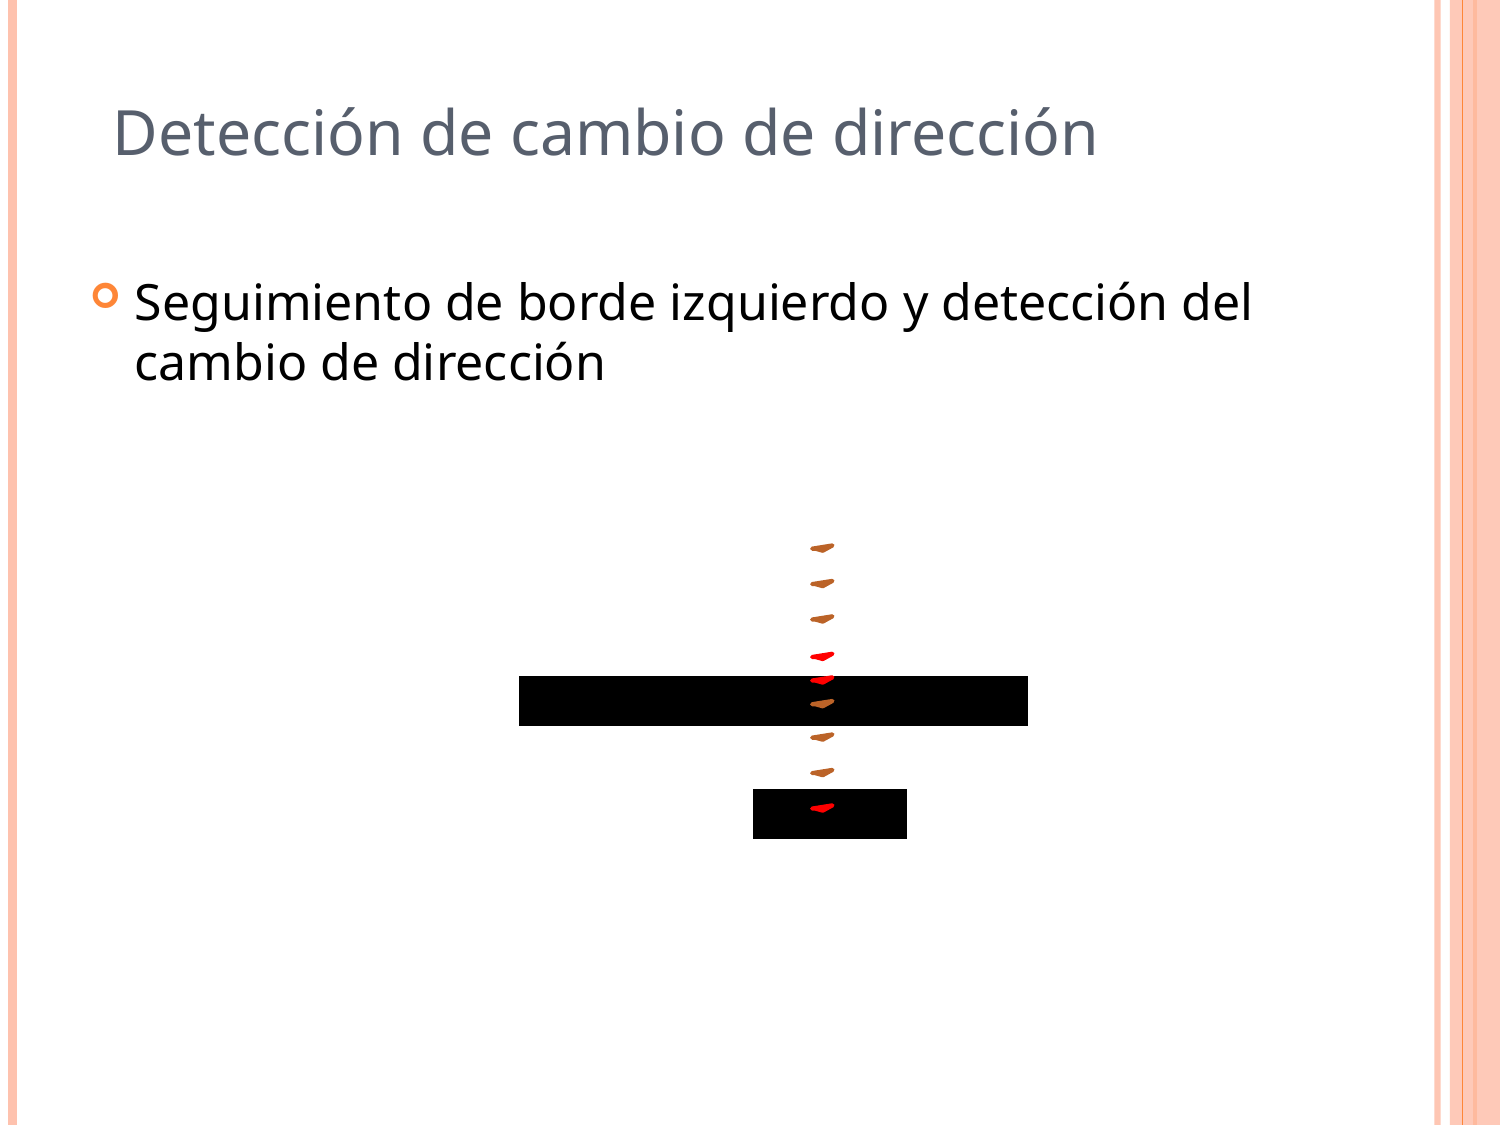

# Detección de cambio de dirección
Seguimiento de borde izquierdo y detección del cambio de dirección